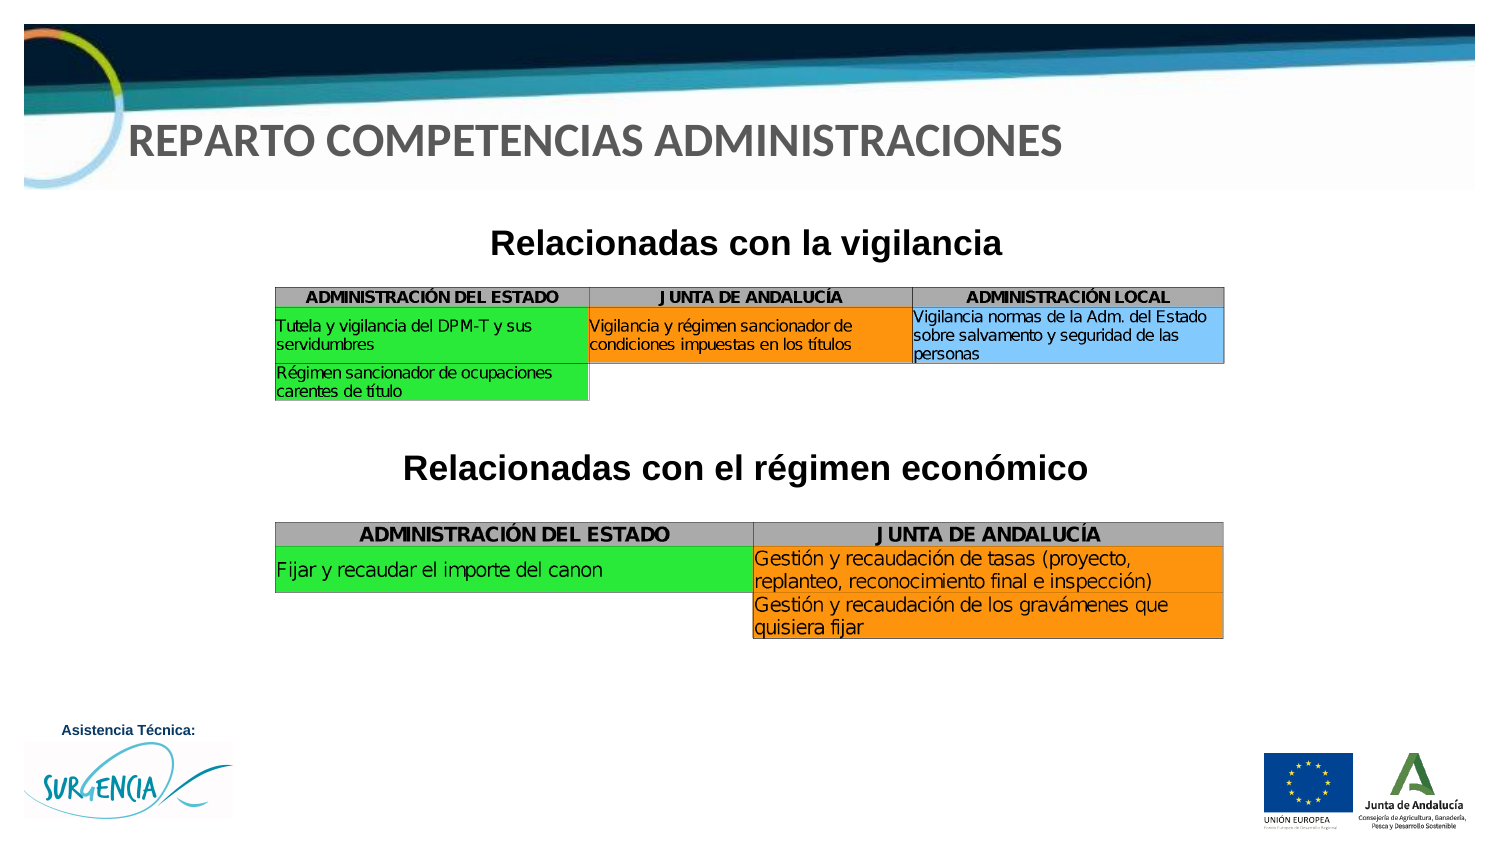

REPARTO COMPETENCIAS ADMINISTRACIONES
Relacionadas con la vigilancia
Relacionadas con el régimen económico
Asistencia Técnica: